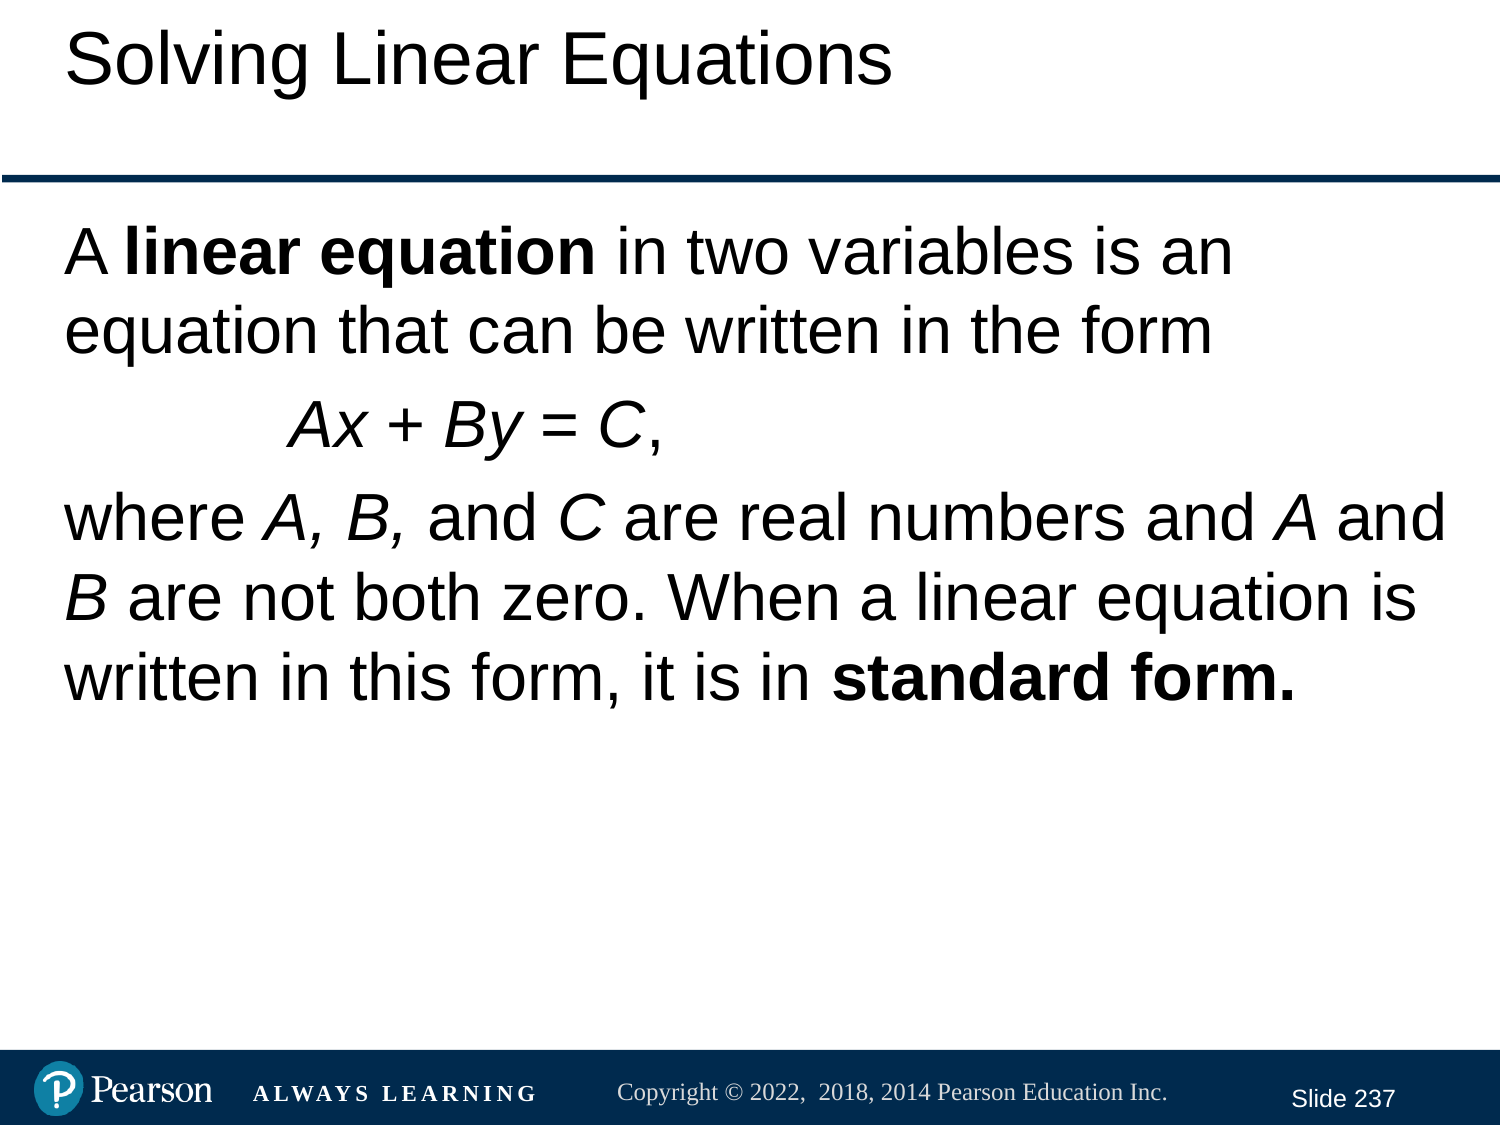

# Solving Linear Equations
A linear equation in two variables is an equation that can be written in the form
			Ax + By = C,
where A, B, and C are real numbers and A and B are not both zero. When a linear equation is written in this form, it is in standard form.